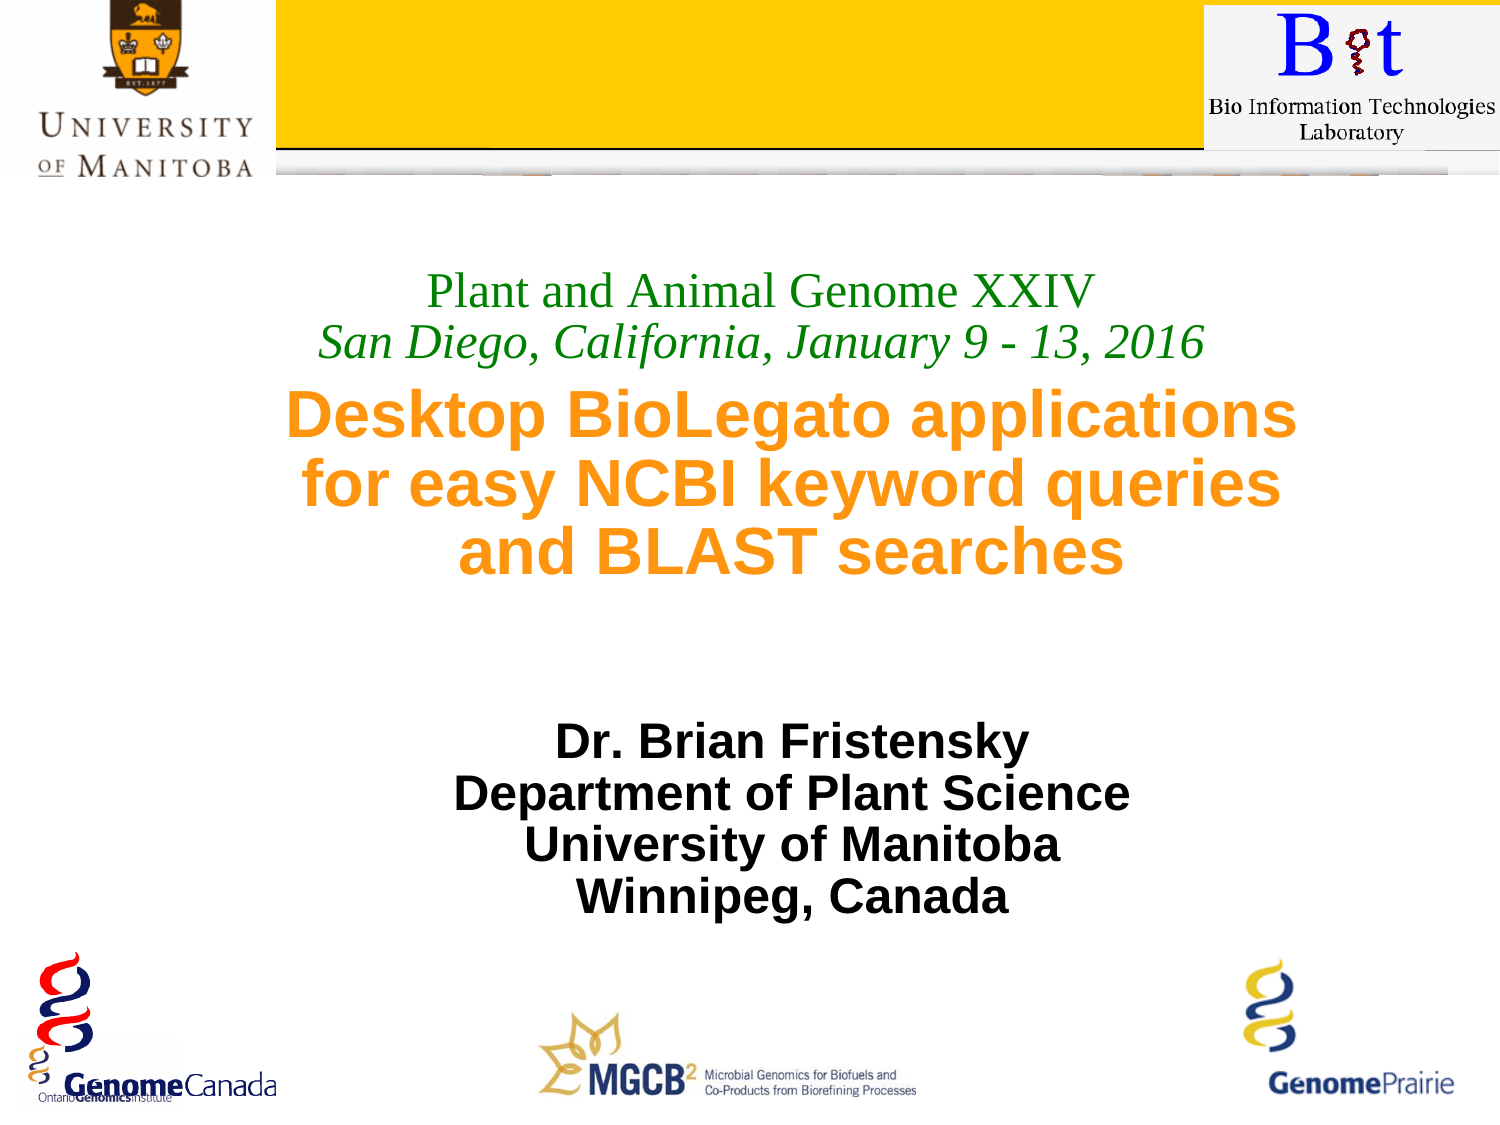

Plant and Animal Genome XXIV
San Diego, California, January 9 - 13, 2016
Desktop BioLegato applications for easy NCBI keyword queries and BLAST searches
Dr. Brian Fristensky
Department of Plant Science
University of Manitoba
Winnipeg, Canada